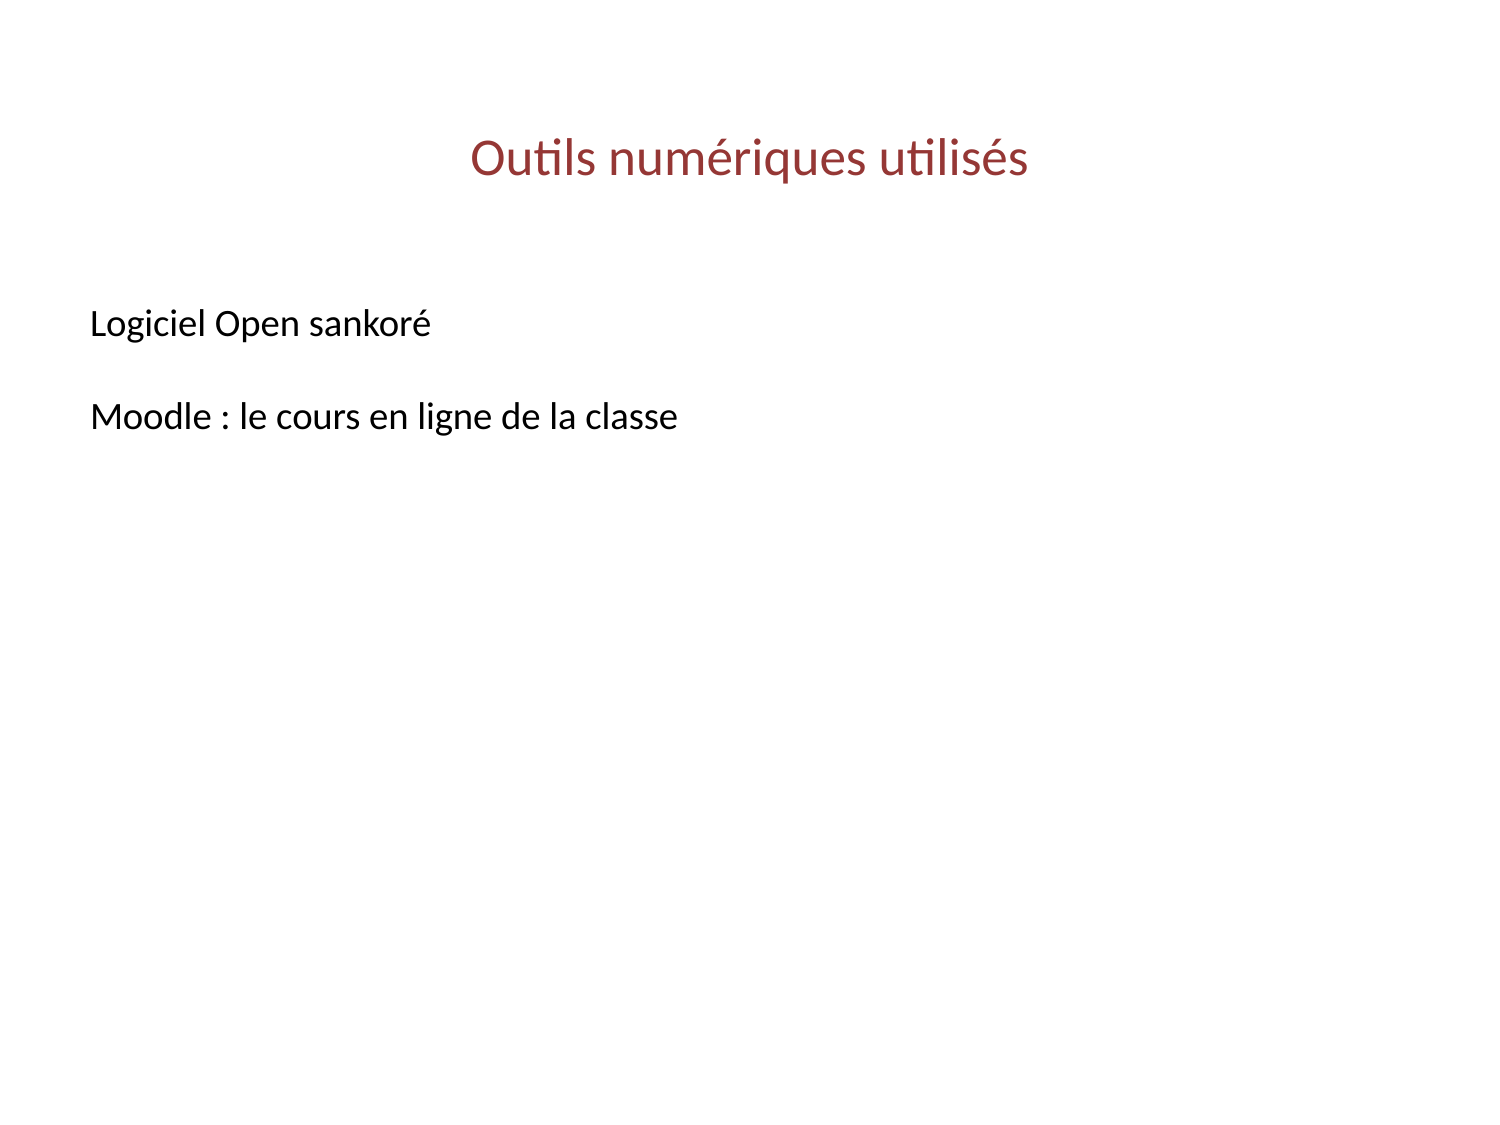

# Outils numériques utilisés
Logiciel Open sankoré
Moodle : le cours en ligne de la classe